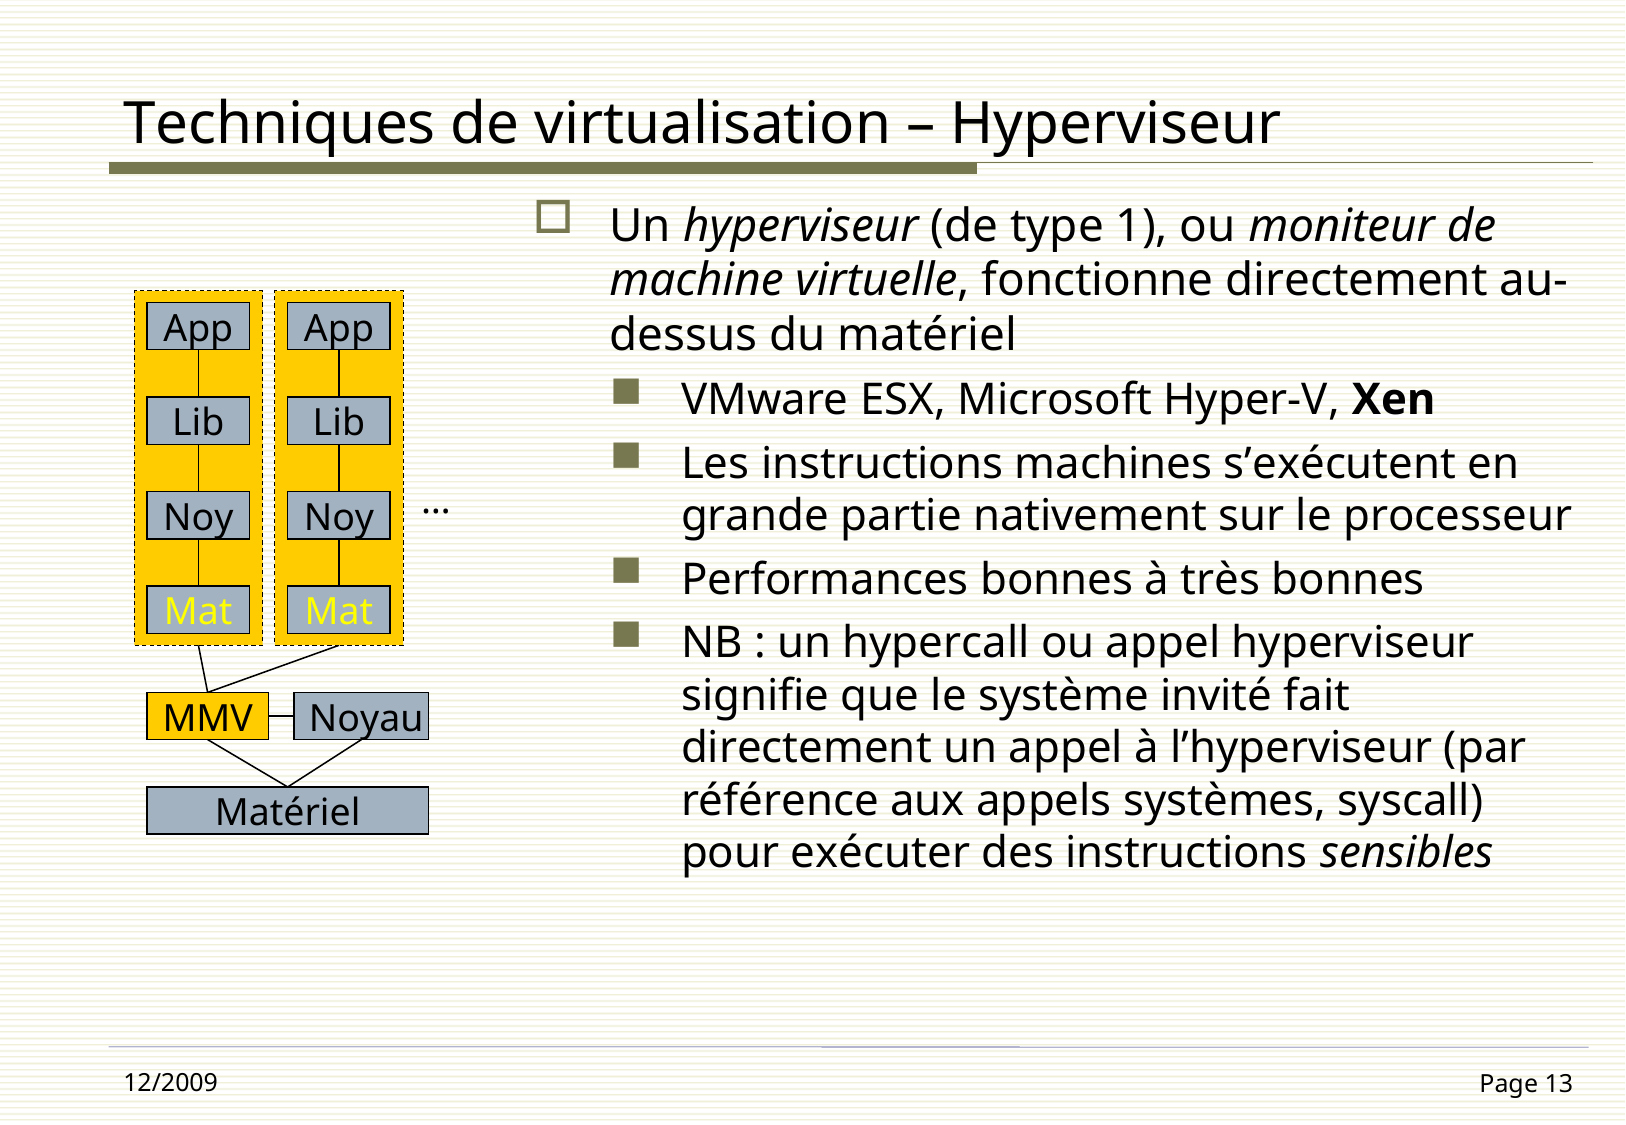

# Techniques de virtualisation – Hyperviseur
Un hyperviseur (de type 1), ou moniteur de machine virtuelle, fonctionne directement au-dessus du matériel
VMware ESX, Microsoft Hyper-V, Xen
Les instructions machines s’exécutent en grande partie nativement sur le processeur
Performances bonnes à très bonnes
NB : un hypercall ou appel hyperviseur signifie que le système invité fait directement un appel à l’hyperviseur (par référence aux appels systèmes, syscall) pour exécuter des instructions sensibles
App
Lib
Noy
Mat
App
Lib
Noy
Mat
…
MMV
Noyau
Matériel
13